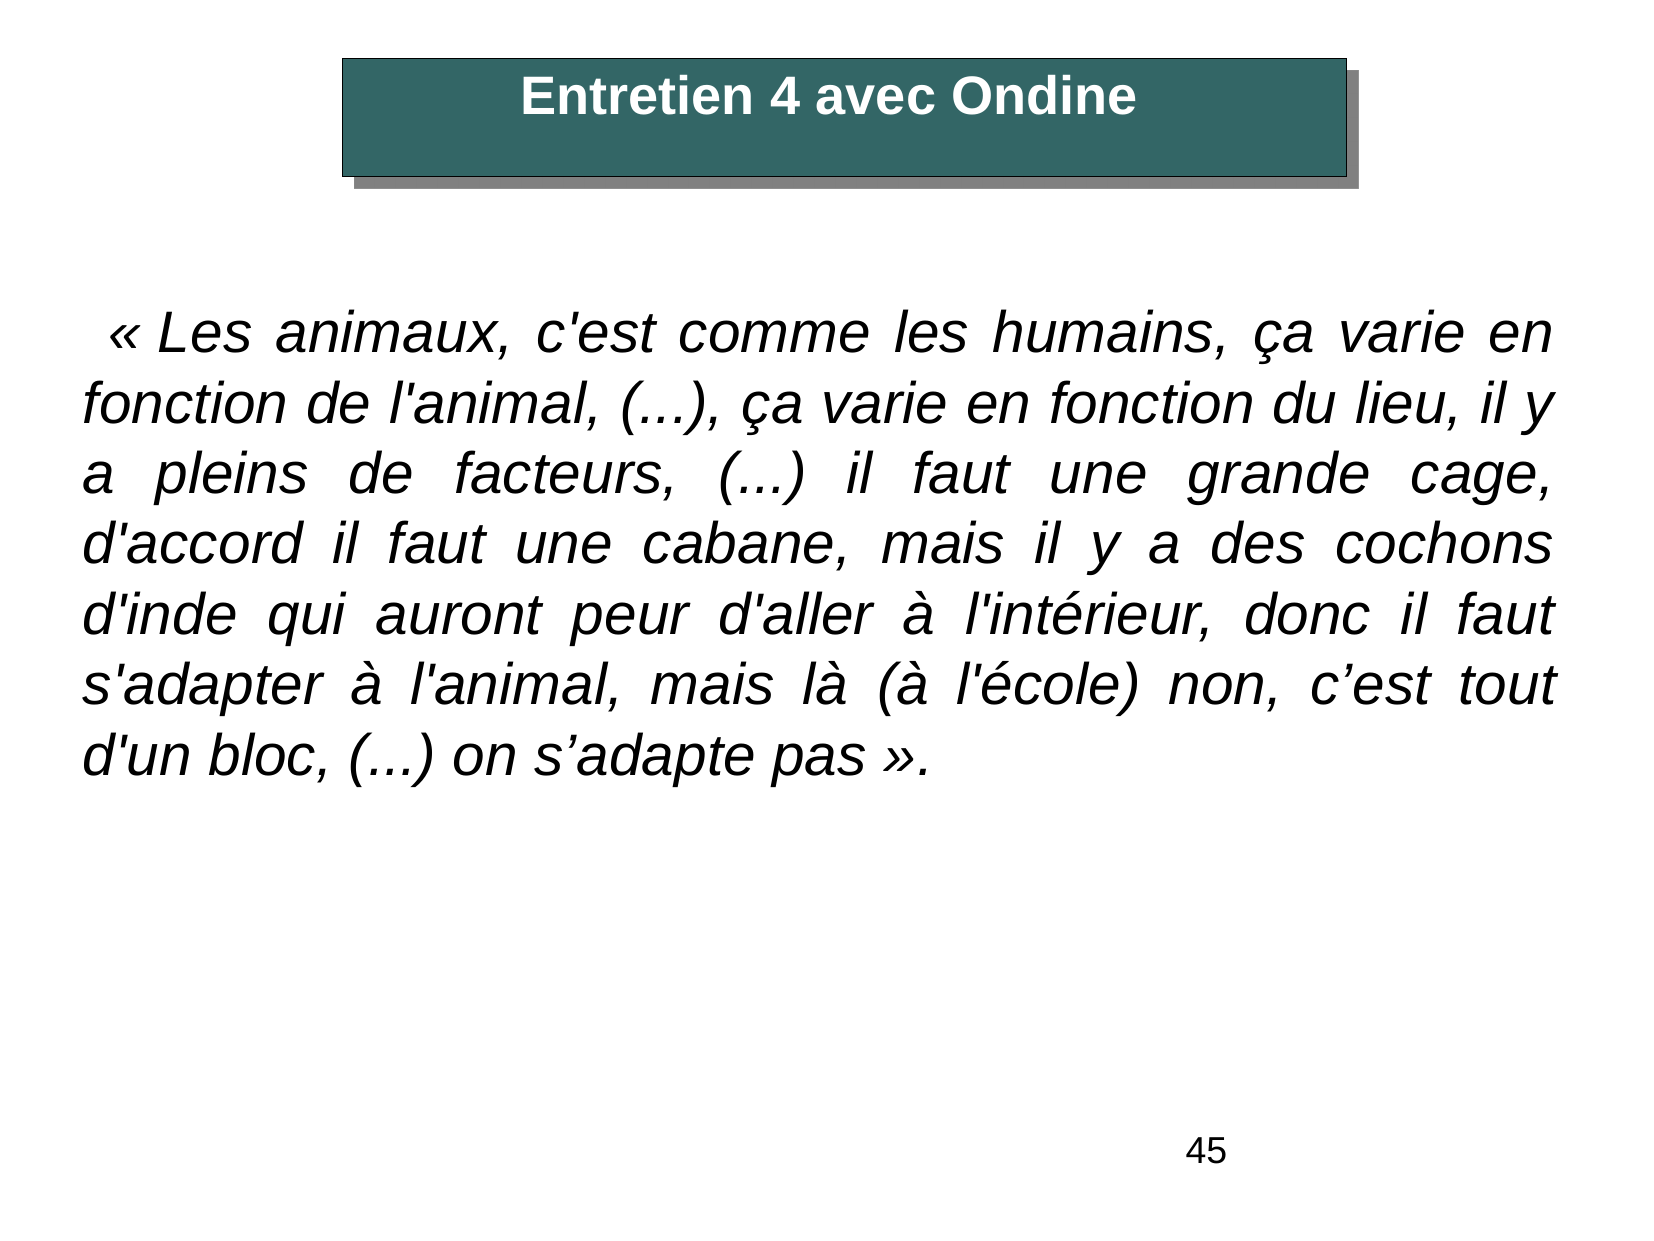

#
Entretien 4 avec Ondine
« Les animaux, c'est comme les humains, ça varie en fonction de l'animal, (...), ça varie en fonction du lieu, il y a pleins de facteurs, (...) il faut une grande cage, d'accord il faut une cabane, mais il y a des cochons d'inde qui auront peur d'aller à l'intérieur, donc il faut s'adapter à l'animal, mais là (à l'école) non, c’est tout d'un bloc, (...) on s’adapte pas ».
45